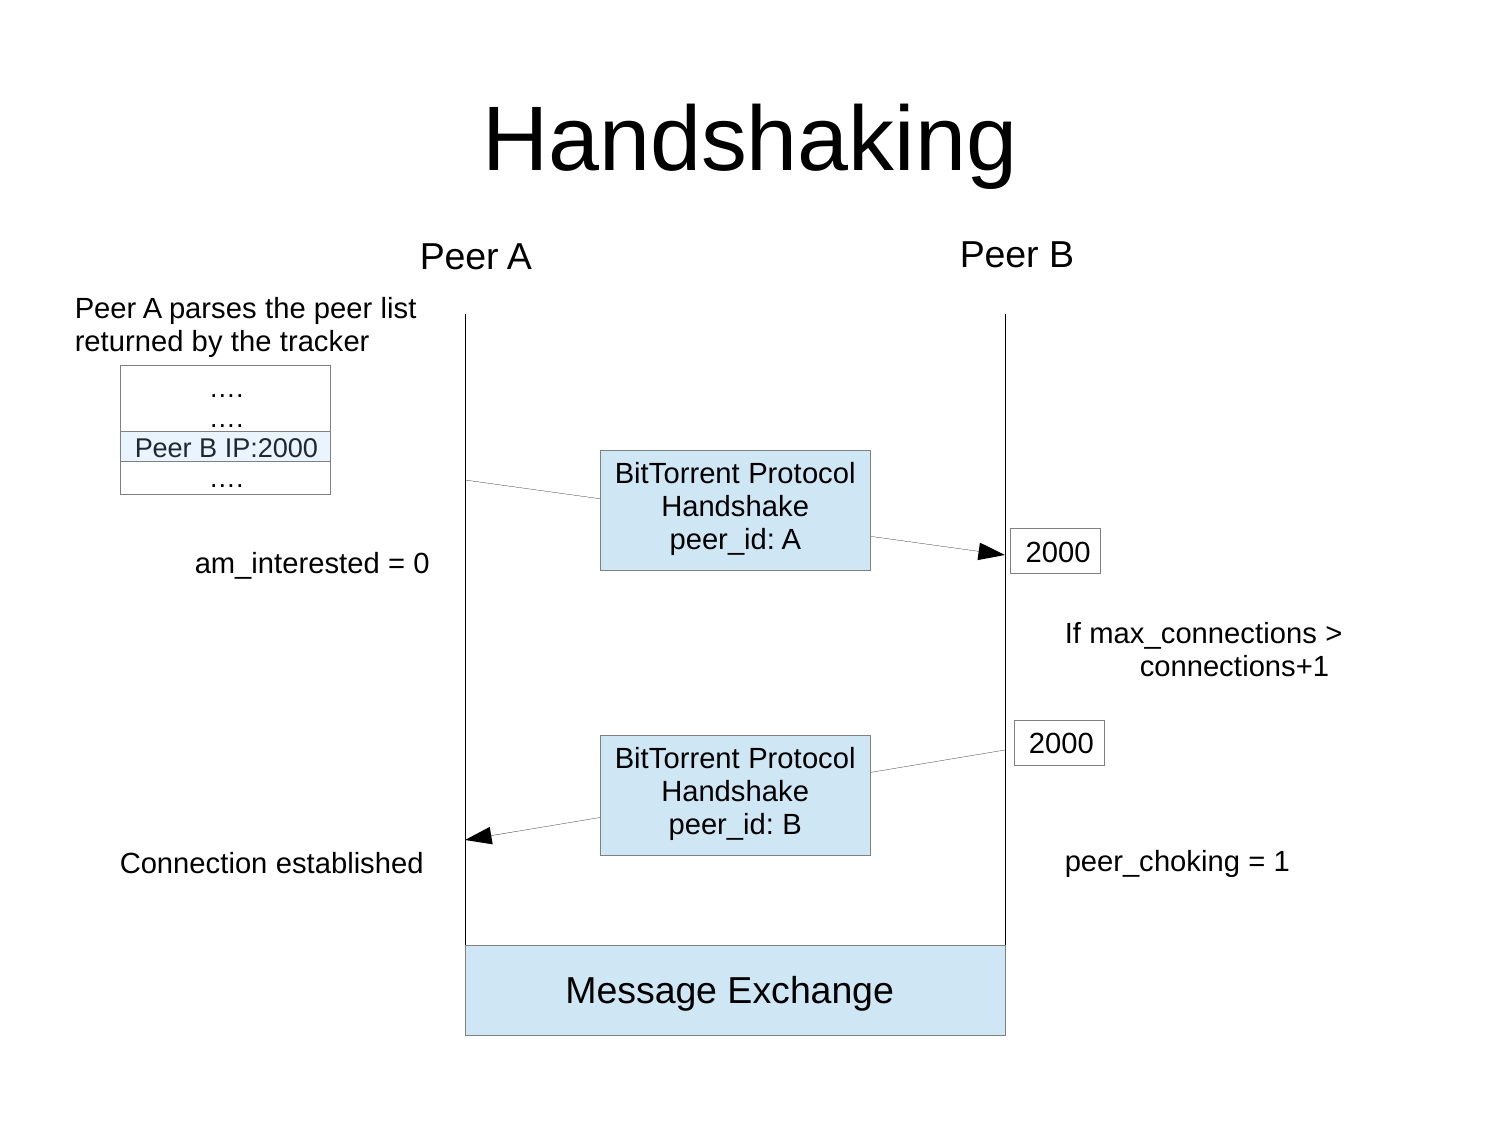

# Handshaking
Peer B
Peer A
Peer A parses the peer list returned by the tracker
….
….
Peer B IP:2000
….
BitTorrent Protocol
Handshake
peer_id: A
2000
am_interested = 0
If max_connections >
	connections+1
2000
BitTorrent Protocol
Handshake
peer_id: B
peer_choking = 1
Connection established
Message Exchange